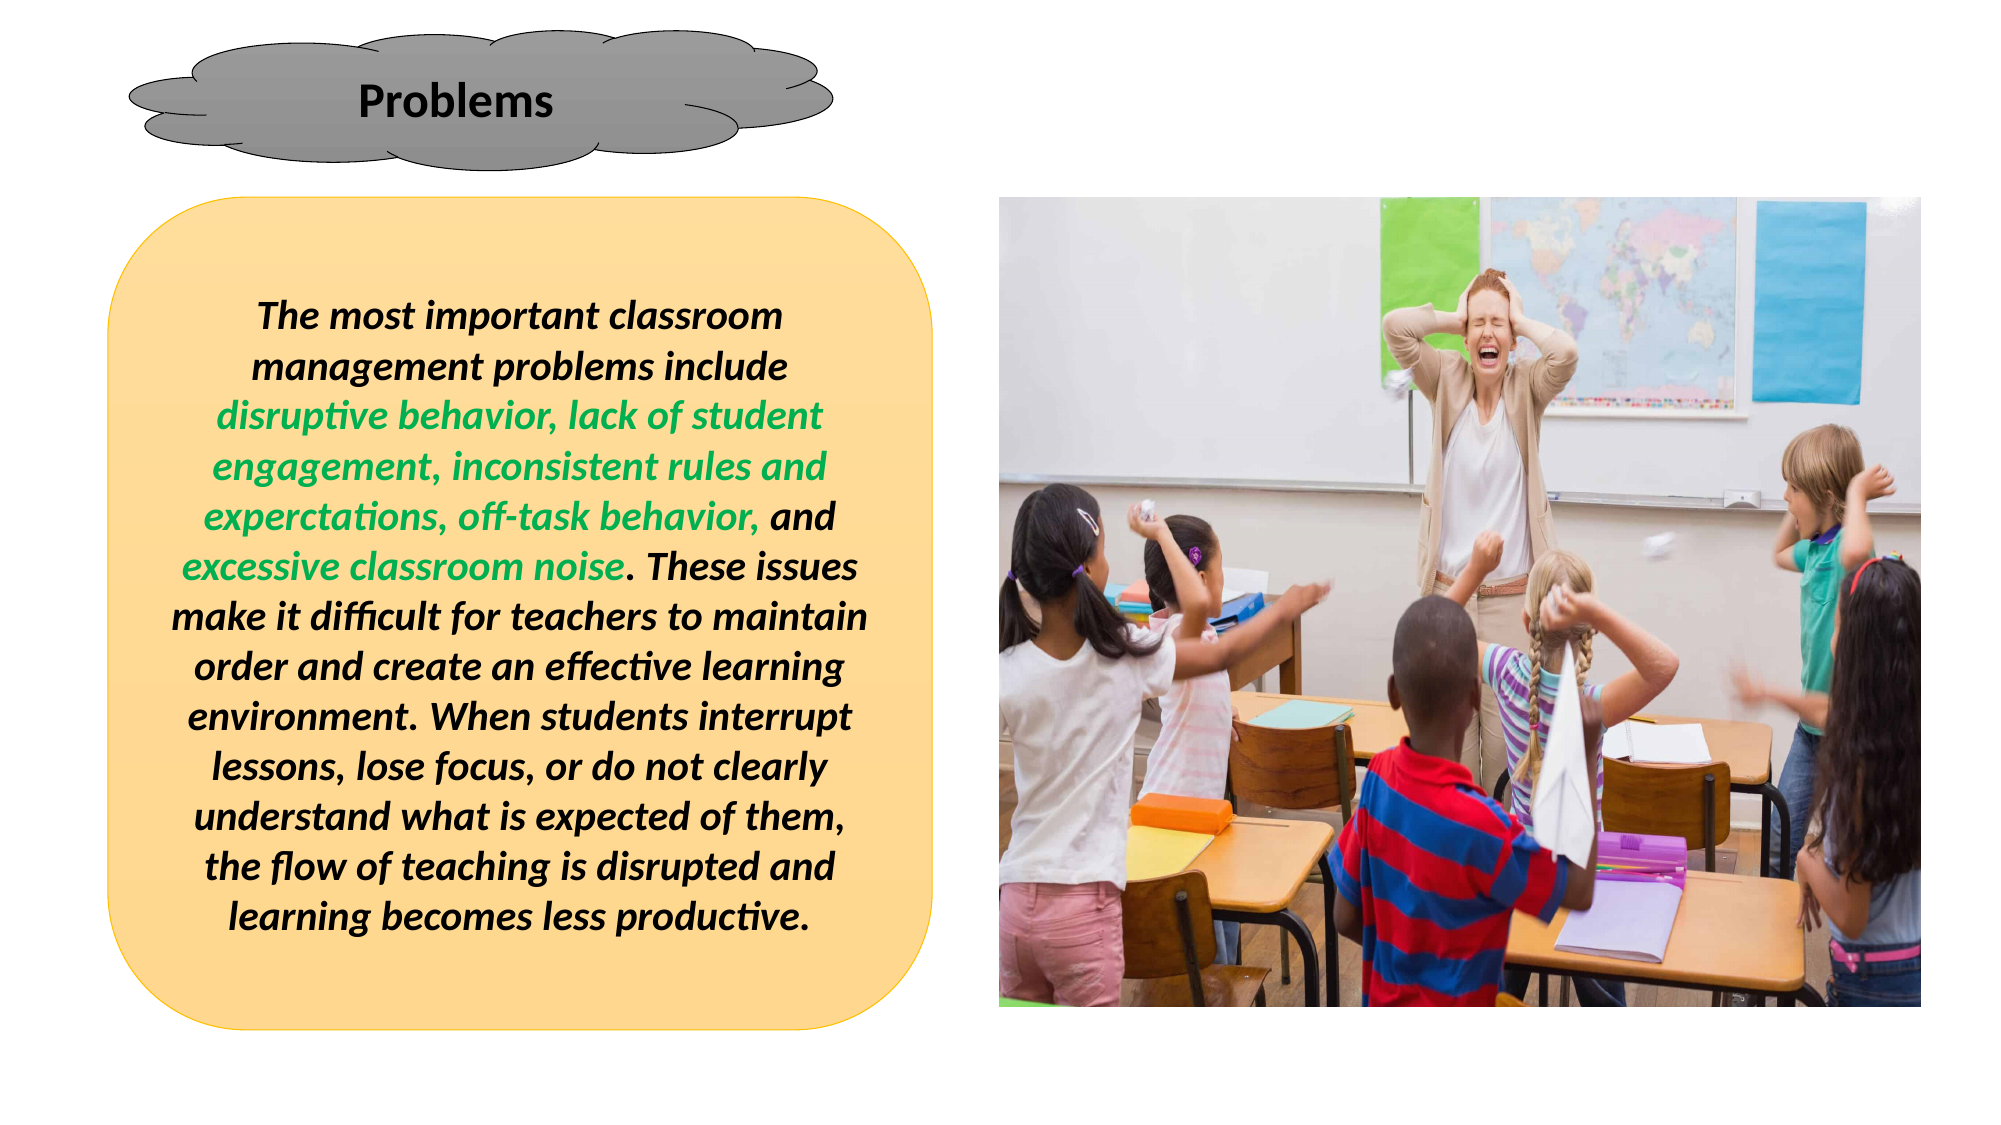

Problems
The most important classroom management problems include disruptive behavior, lack of student engagement, inconsistent rules and experctations, off-task behavior, and excessive classroom noise. These issues make it difficult for teachers to maintain order and create an effective learning environment. When students interrupt lessons, lose focus, or do not clearly understand what is expected of them, the flow of teaching is disrupted and learning becomes less productive.